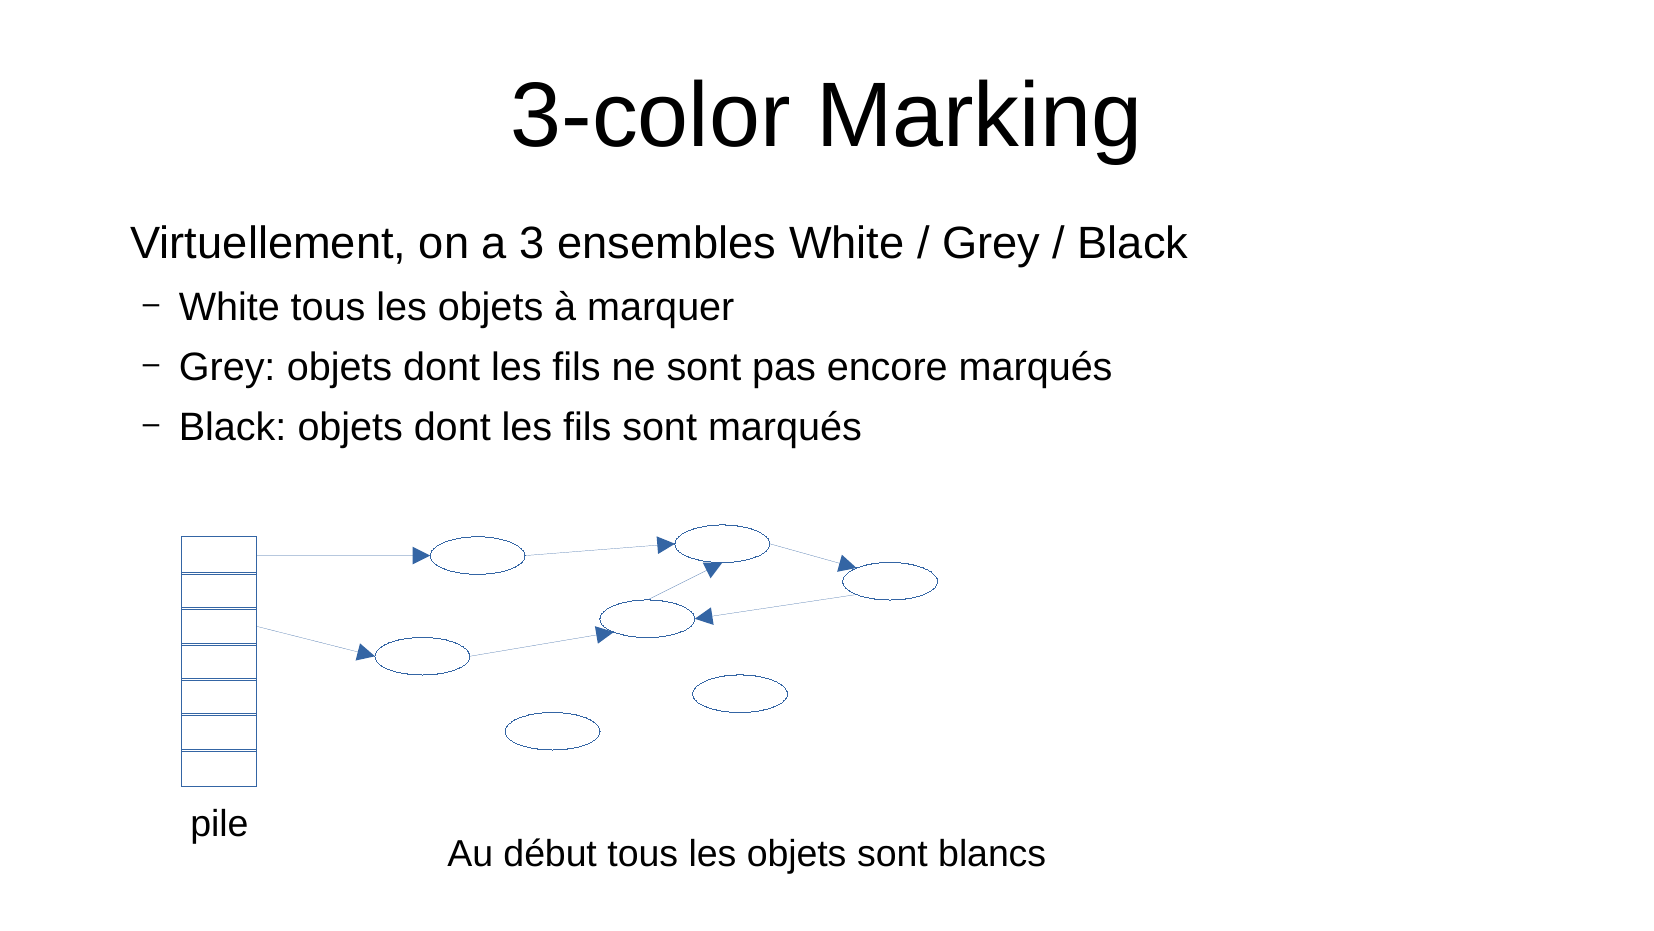

# 3-color Marking
Virtuellement, on a 3 ensembles White / Grey / Black
White tous les objets à marquer
Grey: objets dont les fils ne sont pas encore marqués
Black: objets dont les fils sont marqués
pile
Au début tous les objets sont blancs